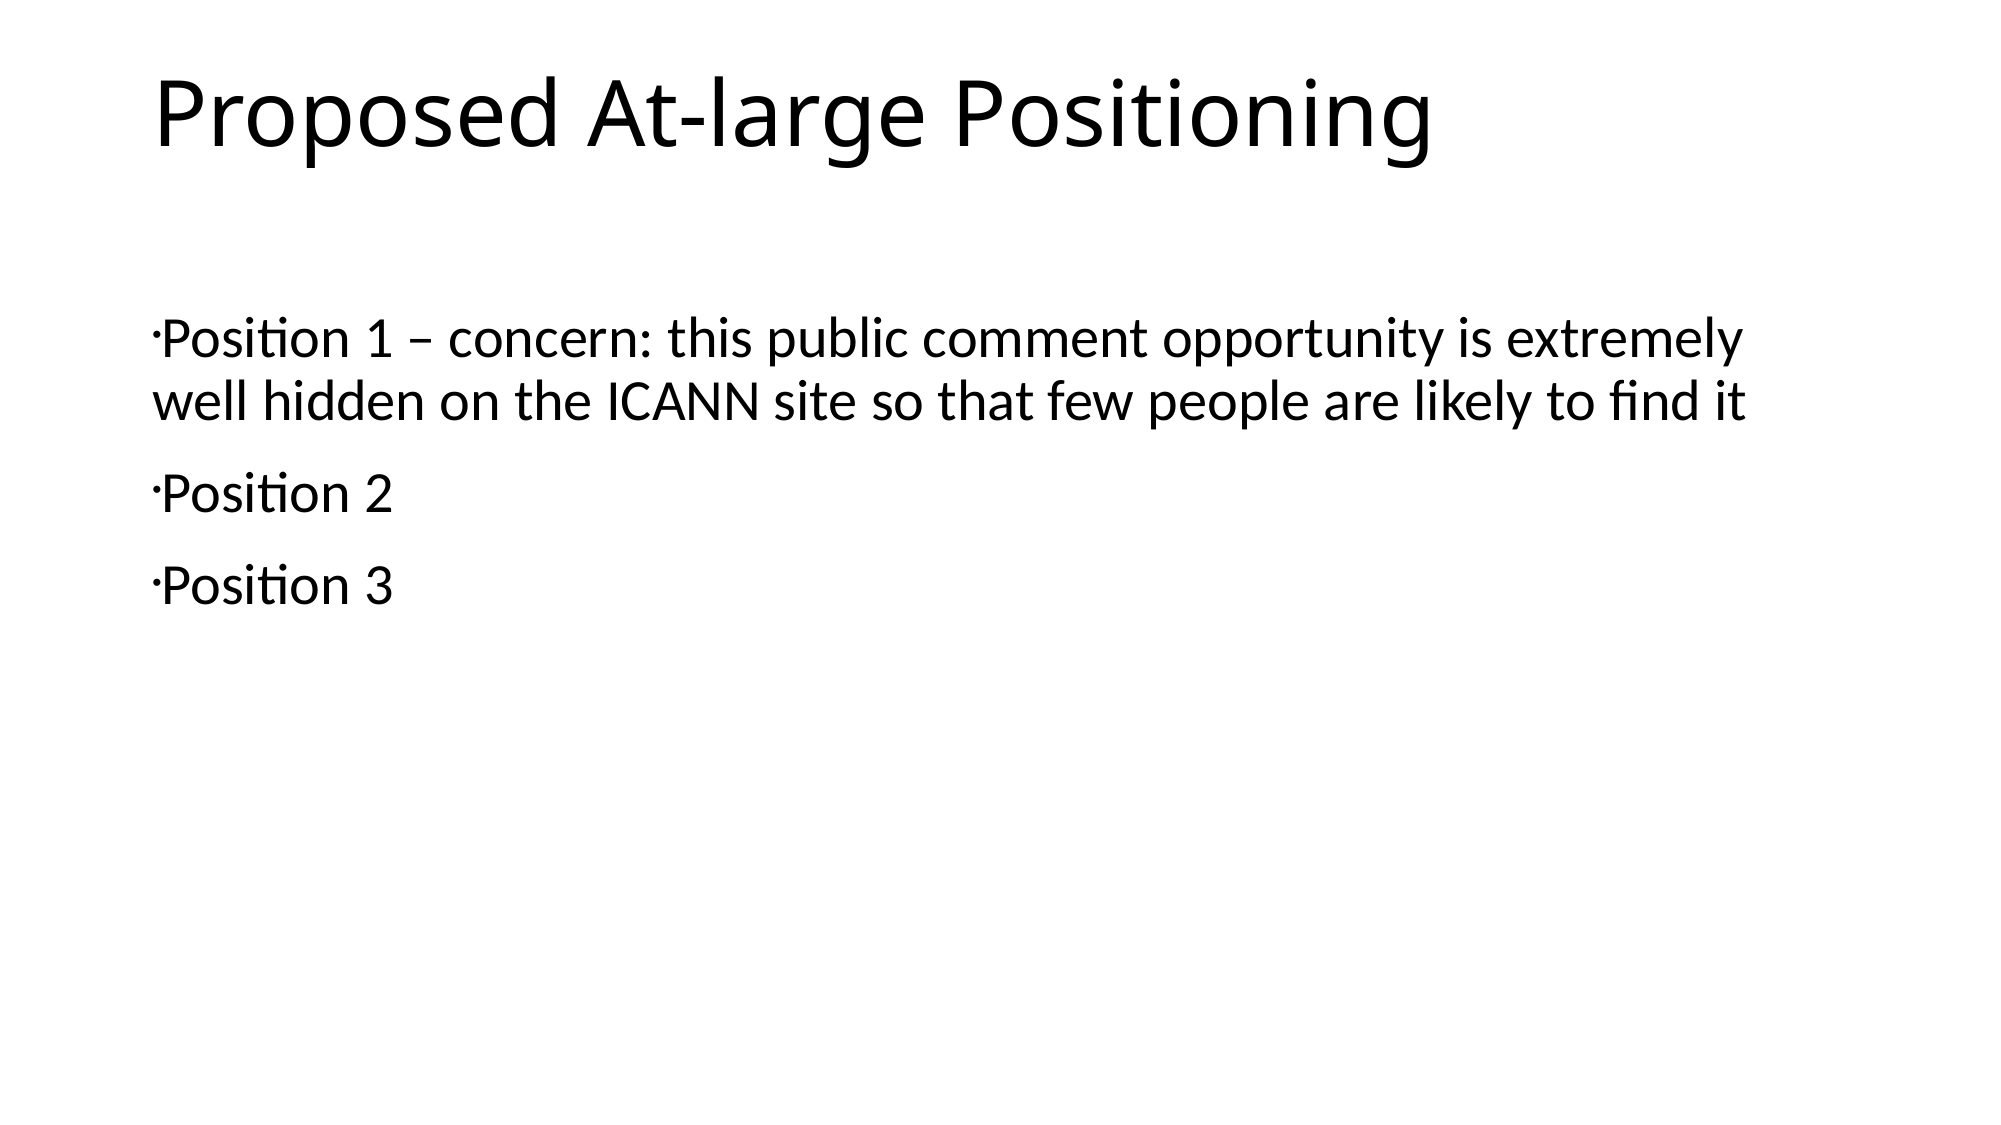

# Proposed At-large Positioning
Position 1 – concern: this public comment opportunity is extremely well hidden on the ICANN site so that few people are likely to find it
Position 2
Position 3